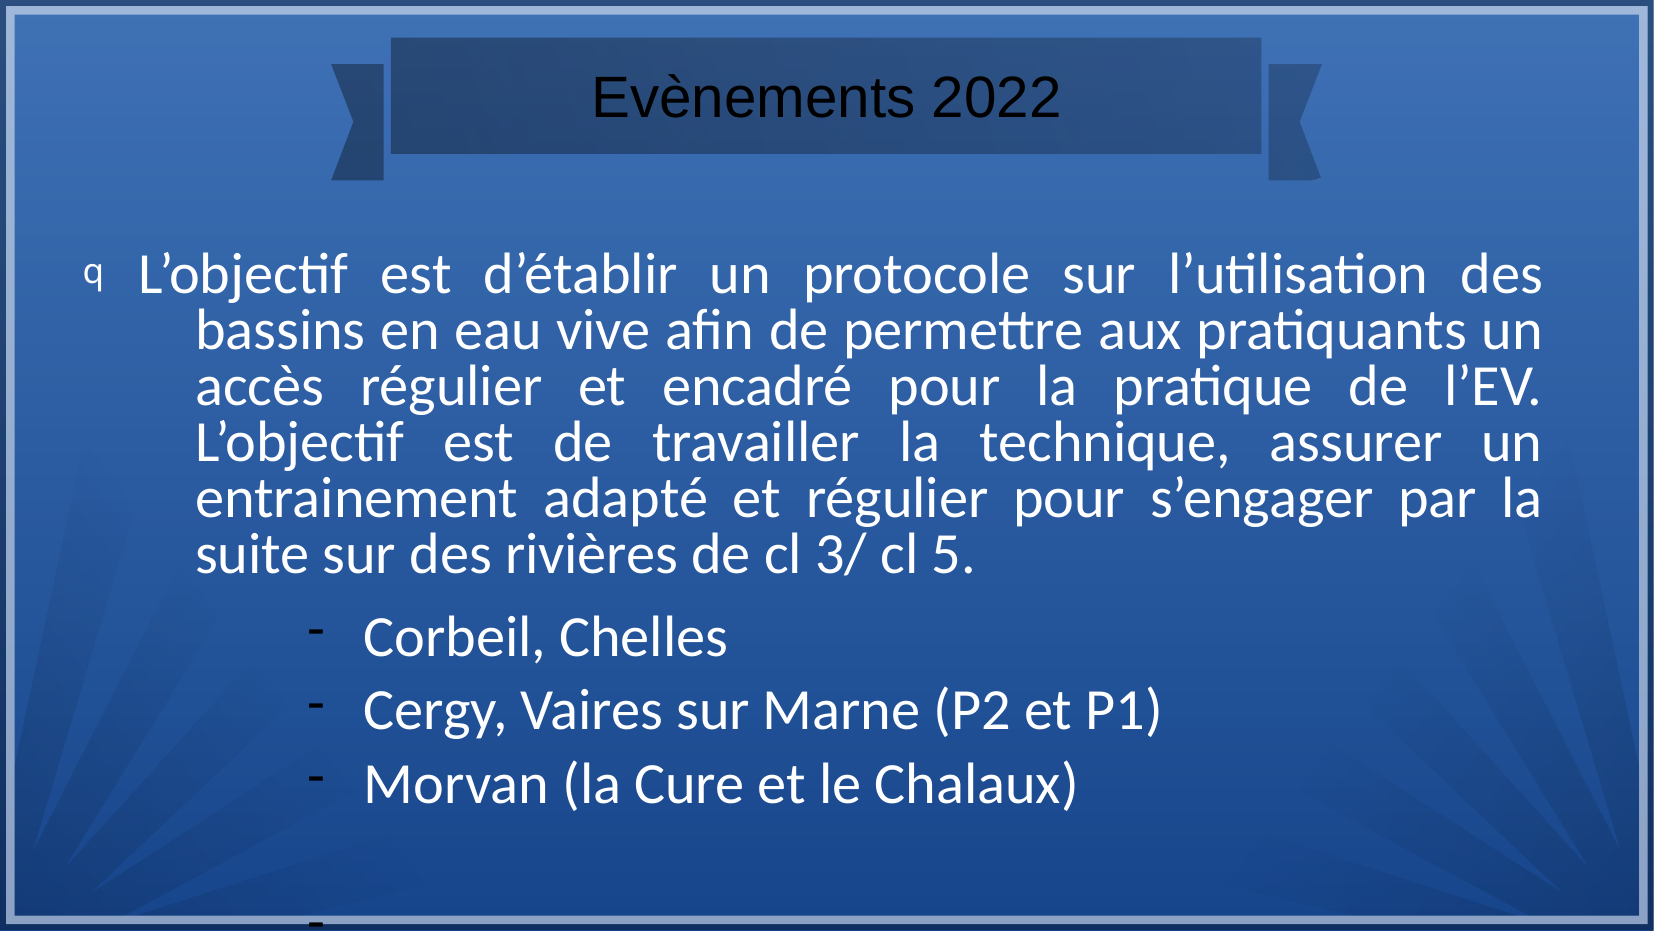

# Evènements 2022
L’objectif est d’établir un protocole sur l’utilisation des bassins en eau vive afin de permettre aux pratiquants un accès régulier et encadré pour la pratique de l’EV. L’objectif est de travailler la technique, assurer un entrainement adapté et régulier pour s’engager par la suite sur des rivières de cl 3/ cl 5.
Corbeil, Chelles
Cergy, Vaires sur Marne (P2 et P1)
Morvan (la Cure et le Chalaux)